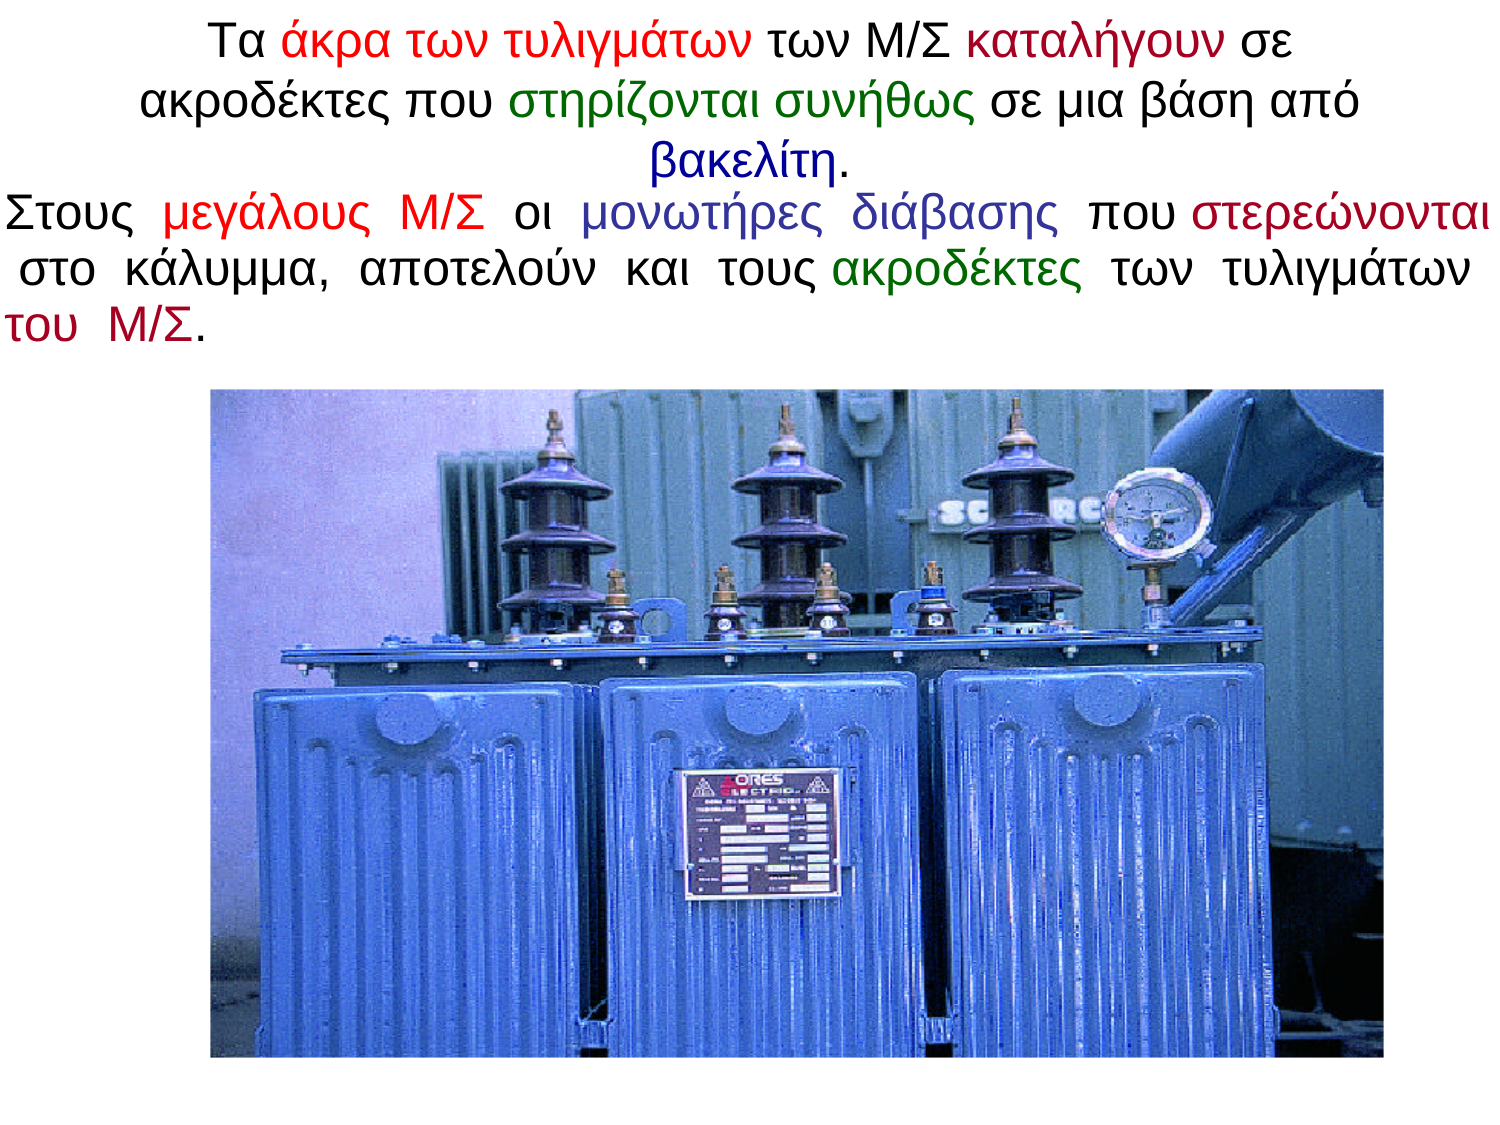

# Τα άκρα των τυλιγμάτων των Μ/Σ καταλήγουν σε ακροδέκτες που στηρίζονται συνήθως σε μια βάση από βακελίτη.
Στους μεγάλους Μ/Σ οι μονωτήρες διάβασης που στερεώνονται στο κάλυμμα, αποτελούν και τους ακροδέκτες των τυλιγμάτων του Μ/Σ.